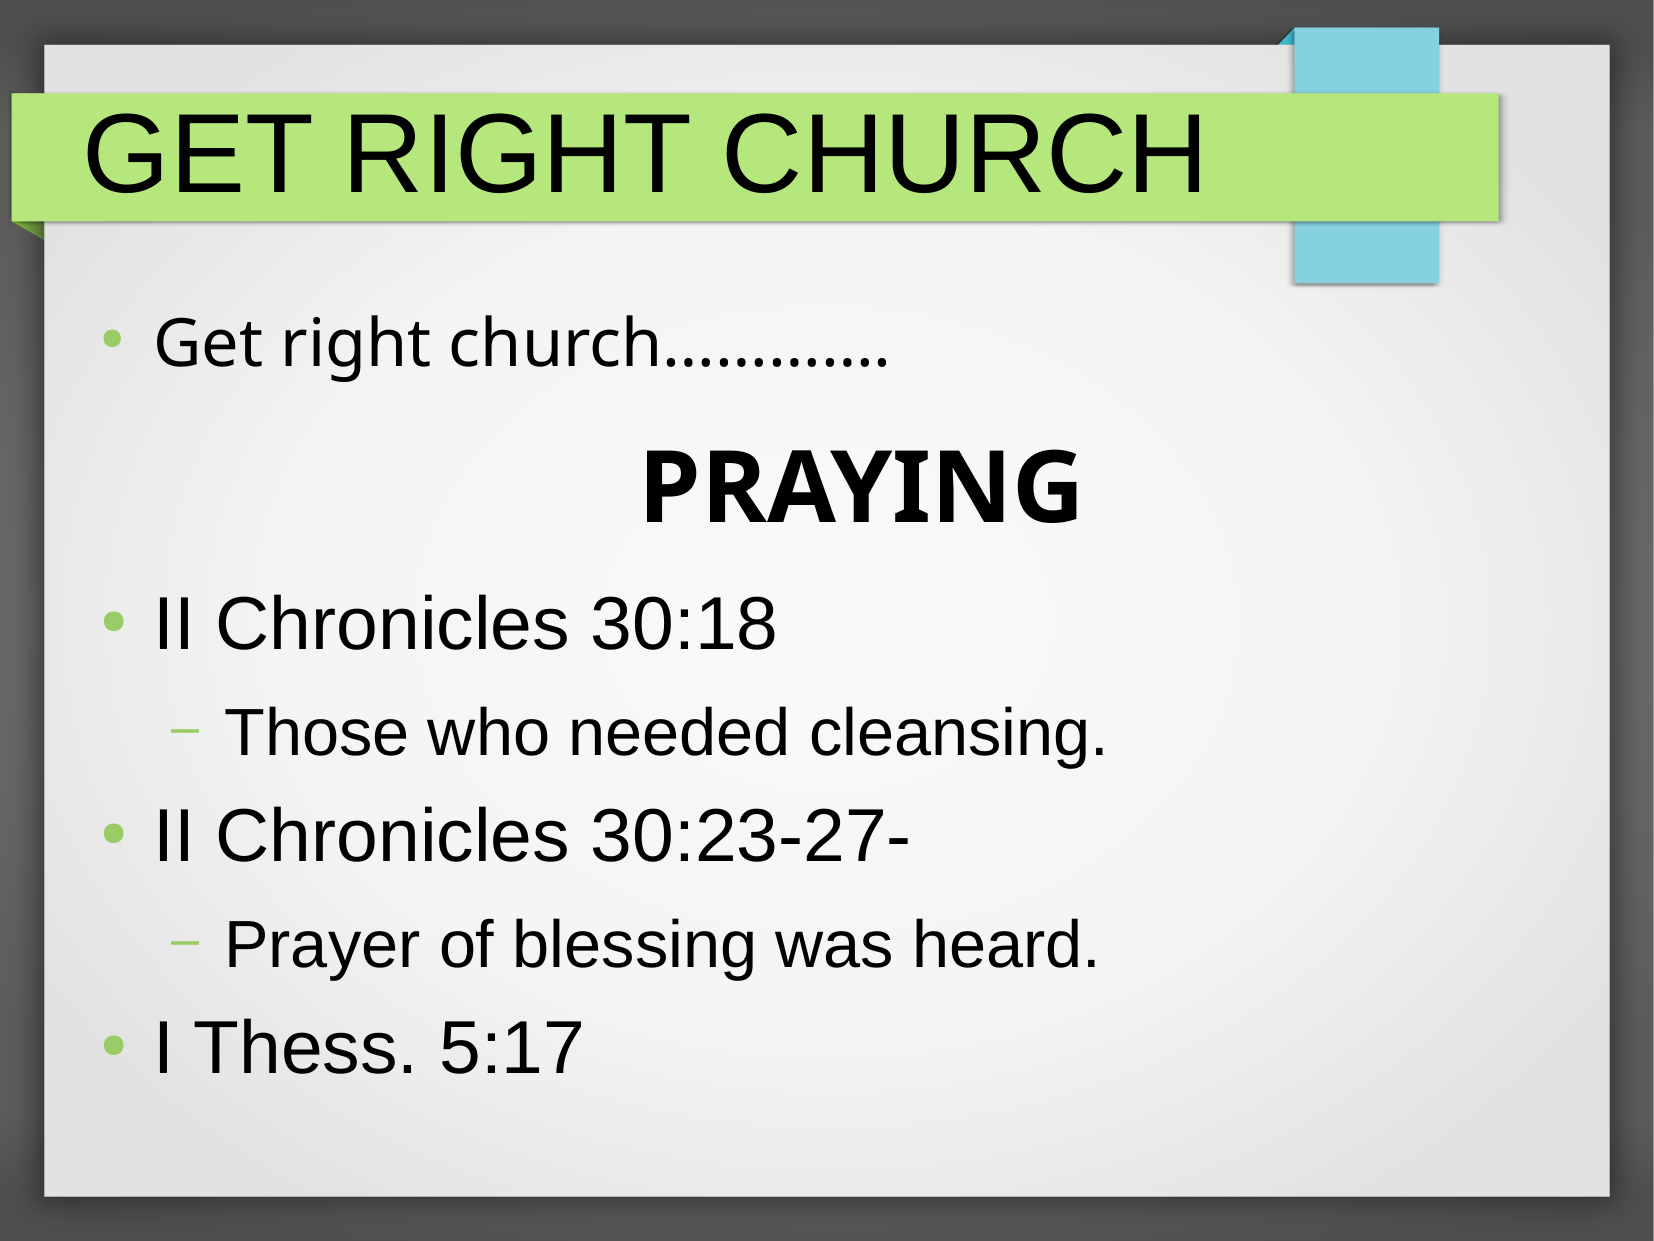

# GET RIGHT CHURCH
Get right church………….
PRAYING
II Chronicles 30:18
Those who needed cleansing.
II Chronicles 30:23-27-
Prayer of blessing was heard.
I Thess. 5:17